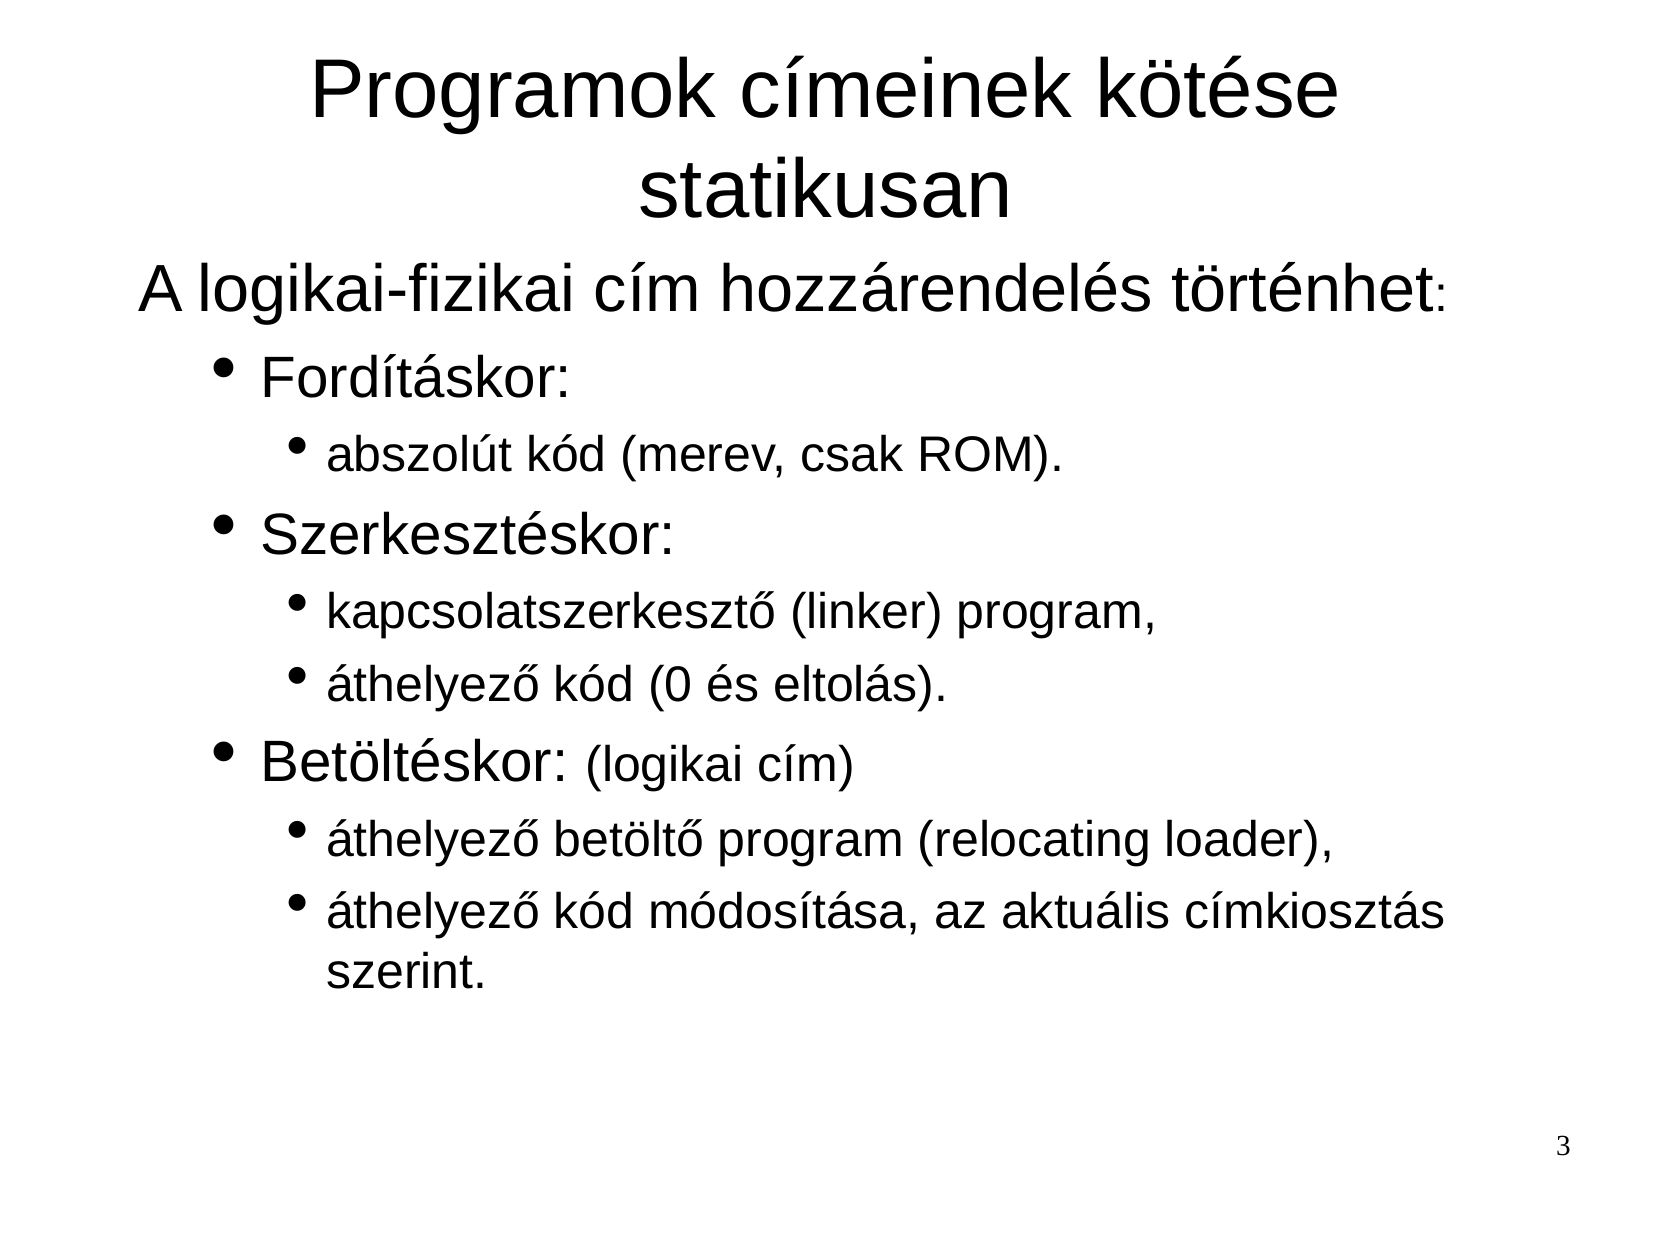

# Programok címeinek kötése statikusan
A logikai-fizikai cím hozzárendelés történhet:
Fordításkor:
abszolút kód (merev, csak ROM).
Szerkesztéskor:
kapcsolatszerkesztő (linker) program,
áthelyező kód (0 és eltolás).
Betöltéskor: (logikai cím)
áthelyező betöltő program (relocating loader),
áthelyező kód módosítása, az aktuális címkiosztás szerint.
3